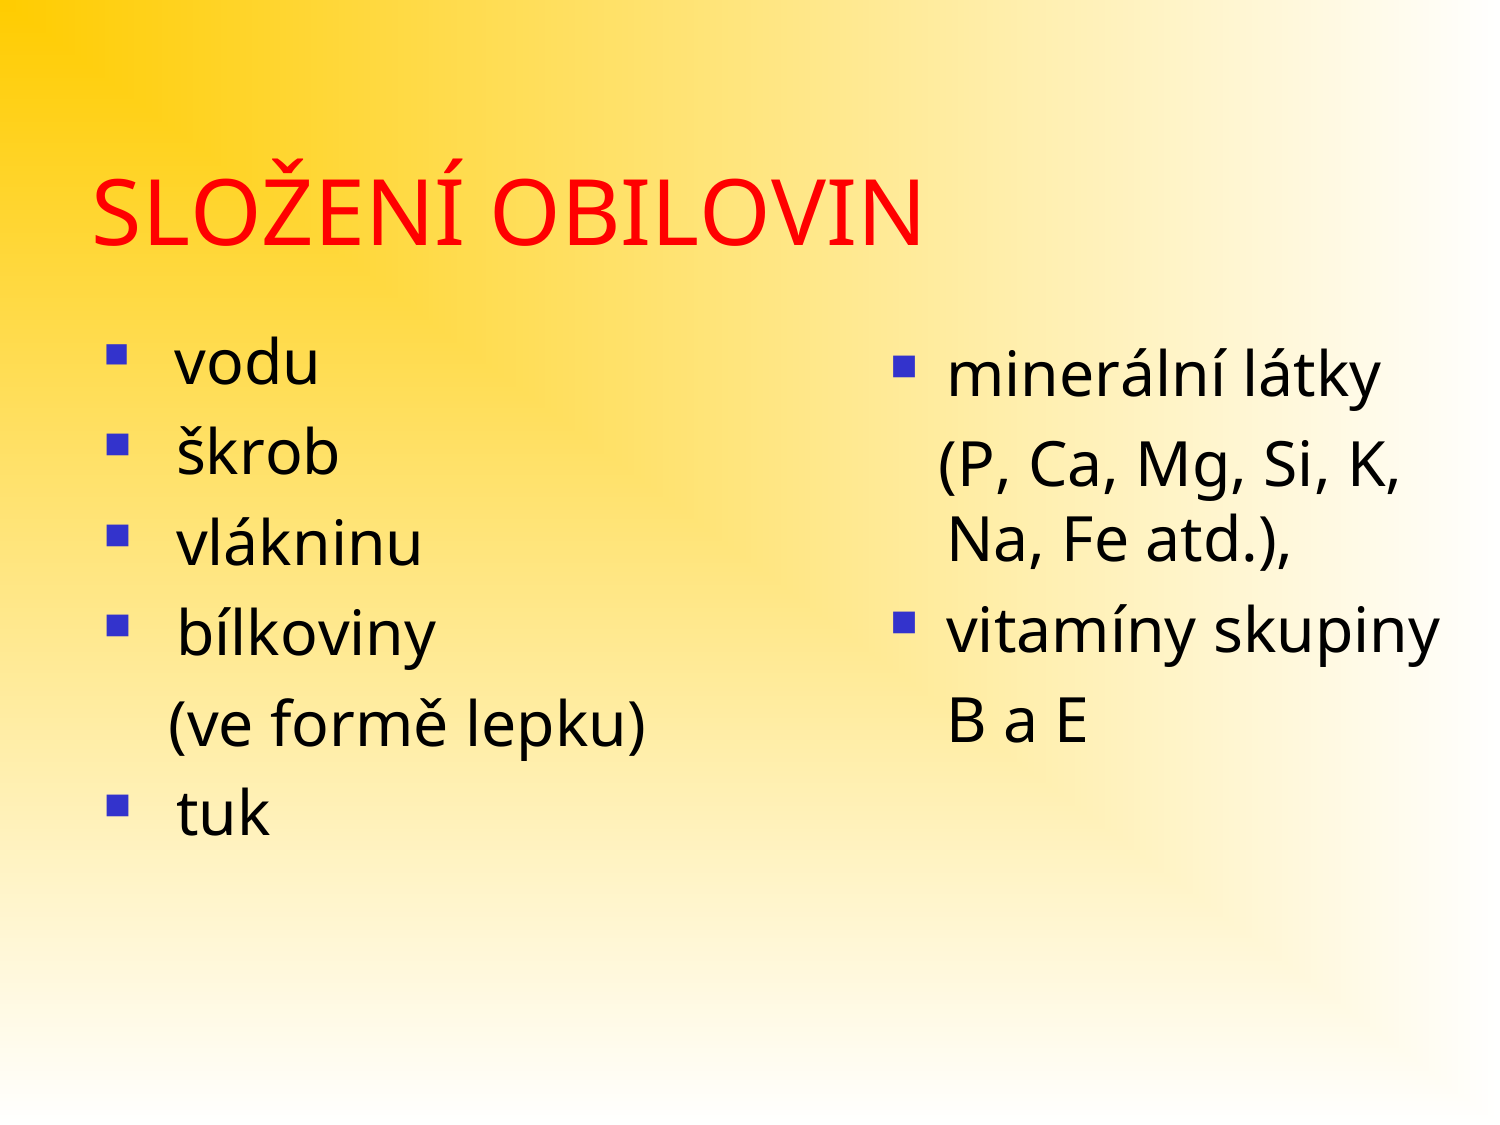

# SLOŽENÍ OBILOVIN
 vodu
 škrob
 vlákninu
 bílkoviny
 (ve formě lepku)
 tuk
minerální látky
 (P, Ca, Mg, Si, K, Na, Fe atd.),
vitamíny skupiny
	B a E